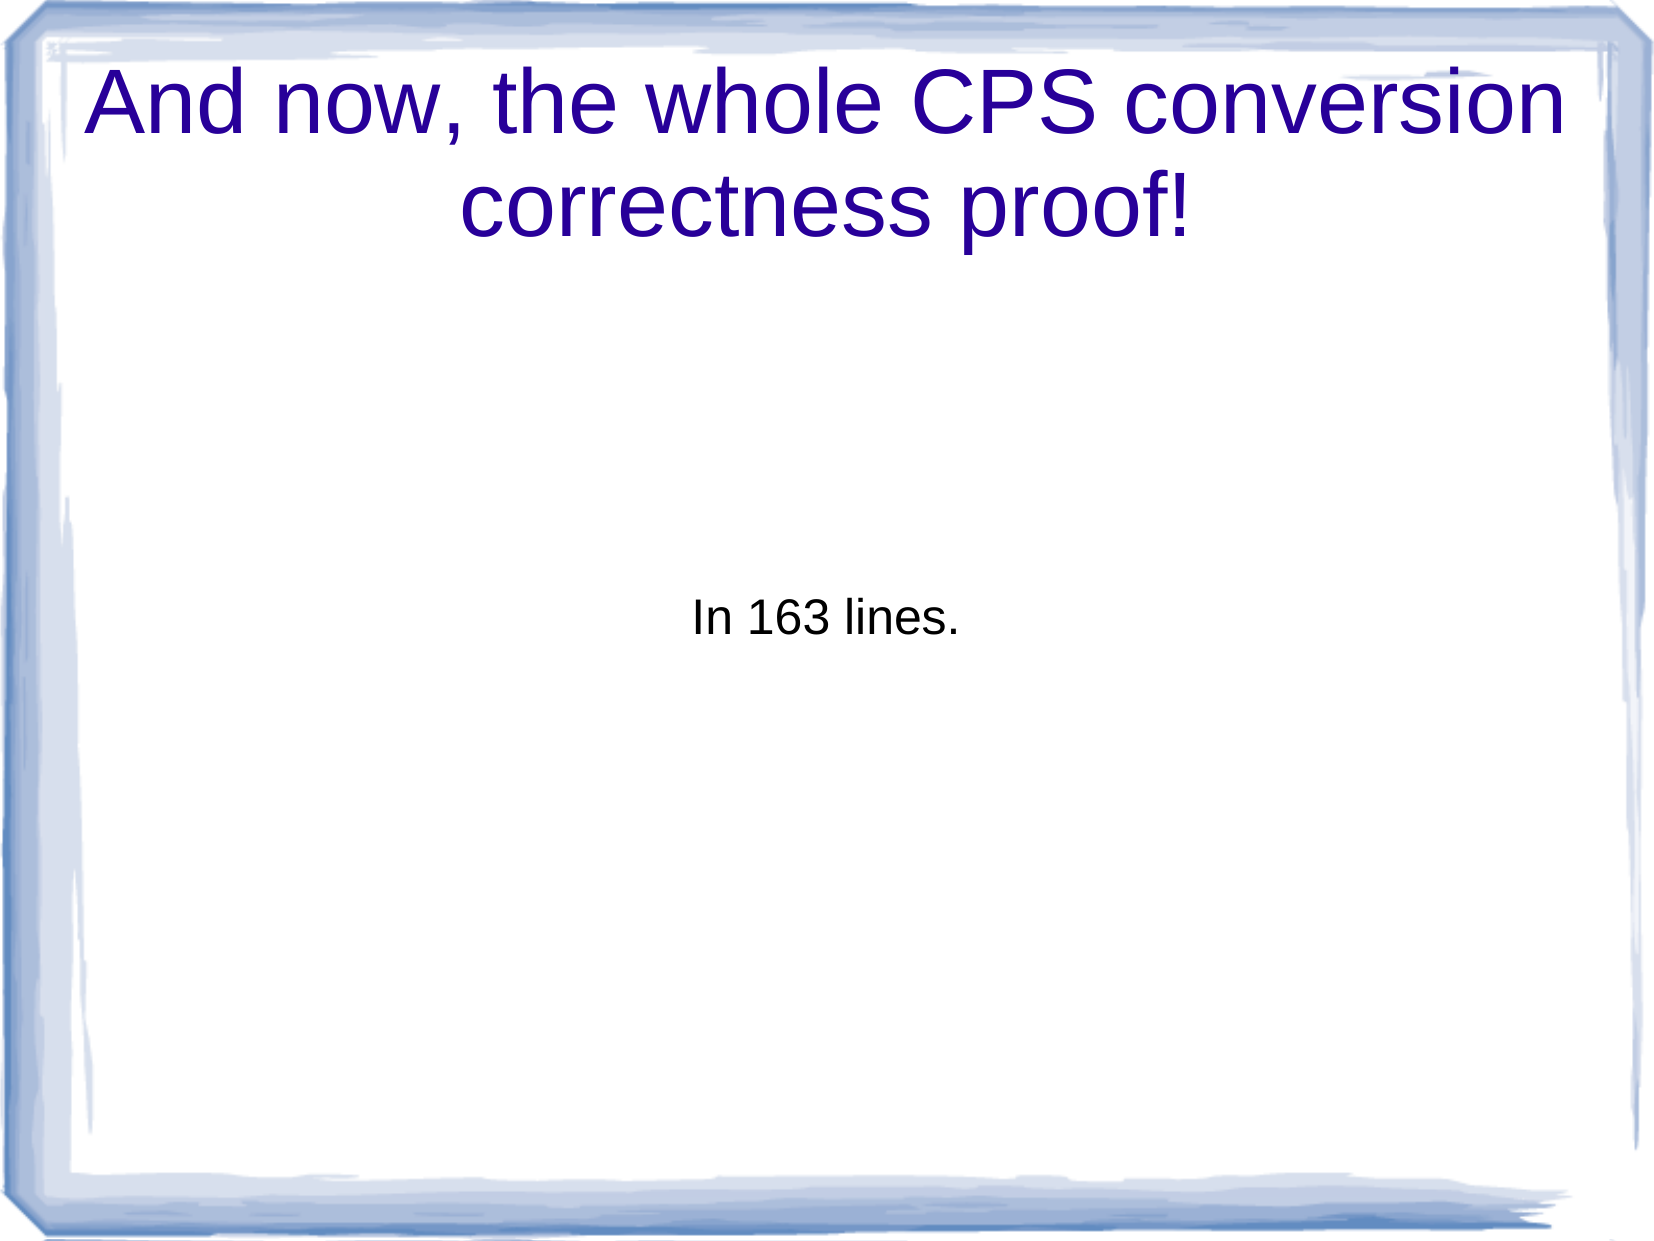

# And now, the whole CPS conversion correctness proof!
In 163 lines.